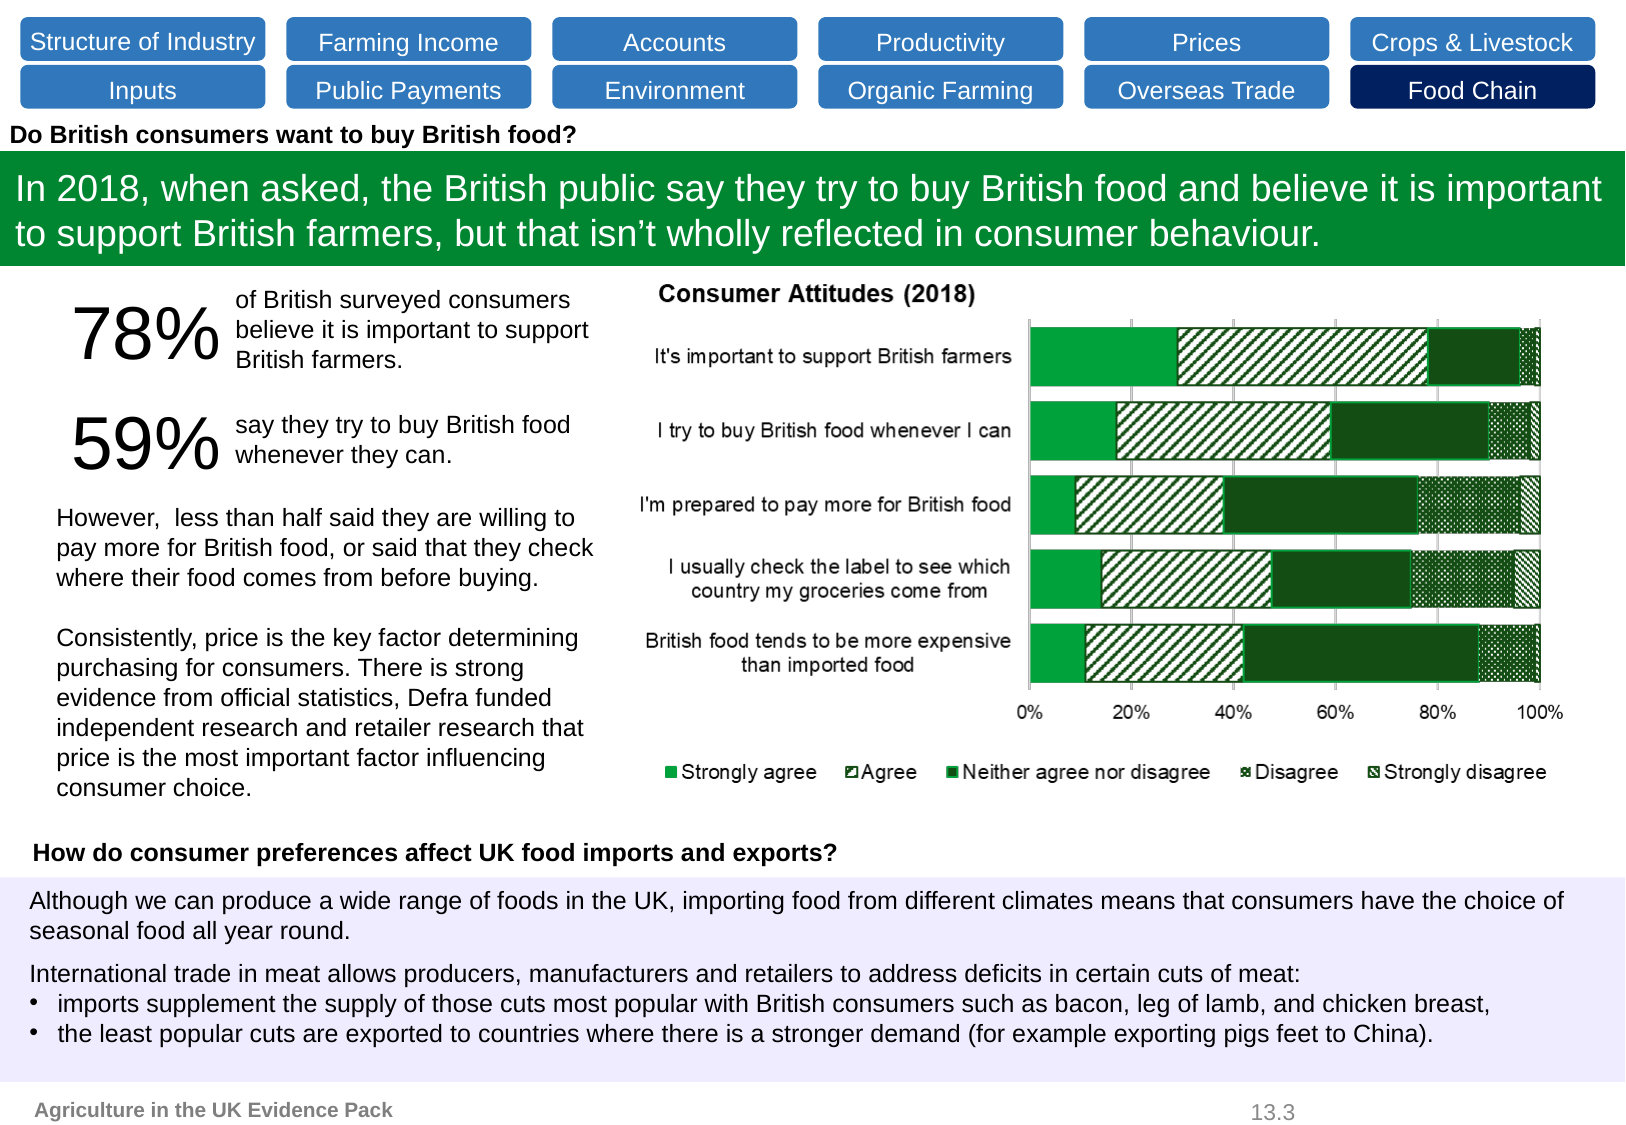

Structure of Industry
Farming Income
Accounts
Productivity
Prices
Crops & Livestock
Inputs
Public Payments
Environment
Organic Farming
Overseas Trade
Food Chain
Do British consumers want to buy British food?
In 2018, when asked, the British public say they try to buy British food and believe it is important to support British farmers, but that isn’t wholly reflected in consumer behaviour.
# Slide 13.3 – Do British consumers want to buy British food?
of British surveyed consumers believe it is important to support British farmers.
78%
59%
say they try to buy British food whenever they can.
However, less than half said they are willing to pay more for British food, or said that they check where their food comes from before buying.
Consistently, price is the key factor determining purchasing for consumers. There is strong evidence from official statistics, Defra funded independent research and retailer research that price is the most important factor influencing consumer choice.
How do consumer preferences affect UK food imports and exports?
Although we can produce a wide range of foods in the UK, importing food from different climates means that consumers have the choice of seasonal food all year round.
International trade in meat allows producers, manufacturers and retailers to address deficits in certain cuts of meat:
imports supplement the supply of those cuts most popular with British consumers such as bacon, leg of lamb, and chicken breast,
the least popular cuts are exported to countries where there is a stronger demand (for example exporting pigs feet to China).
13.3
Agriculture in the UK Evidence Pack